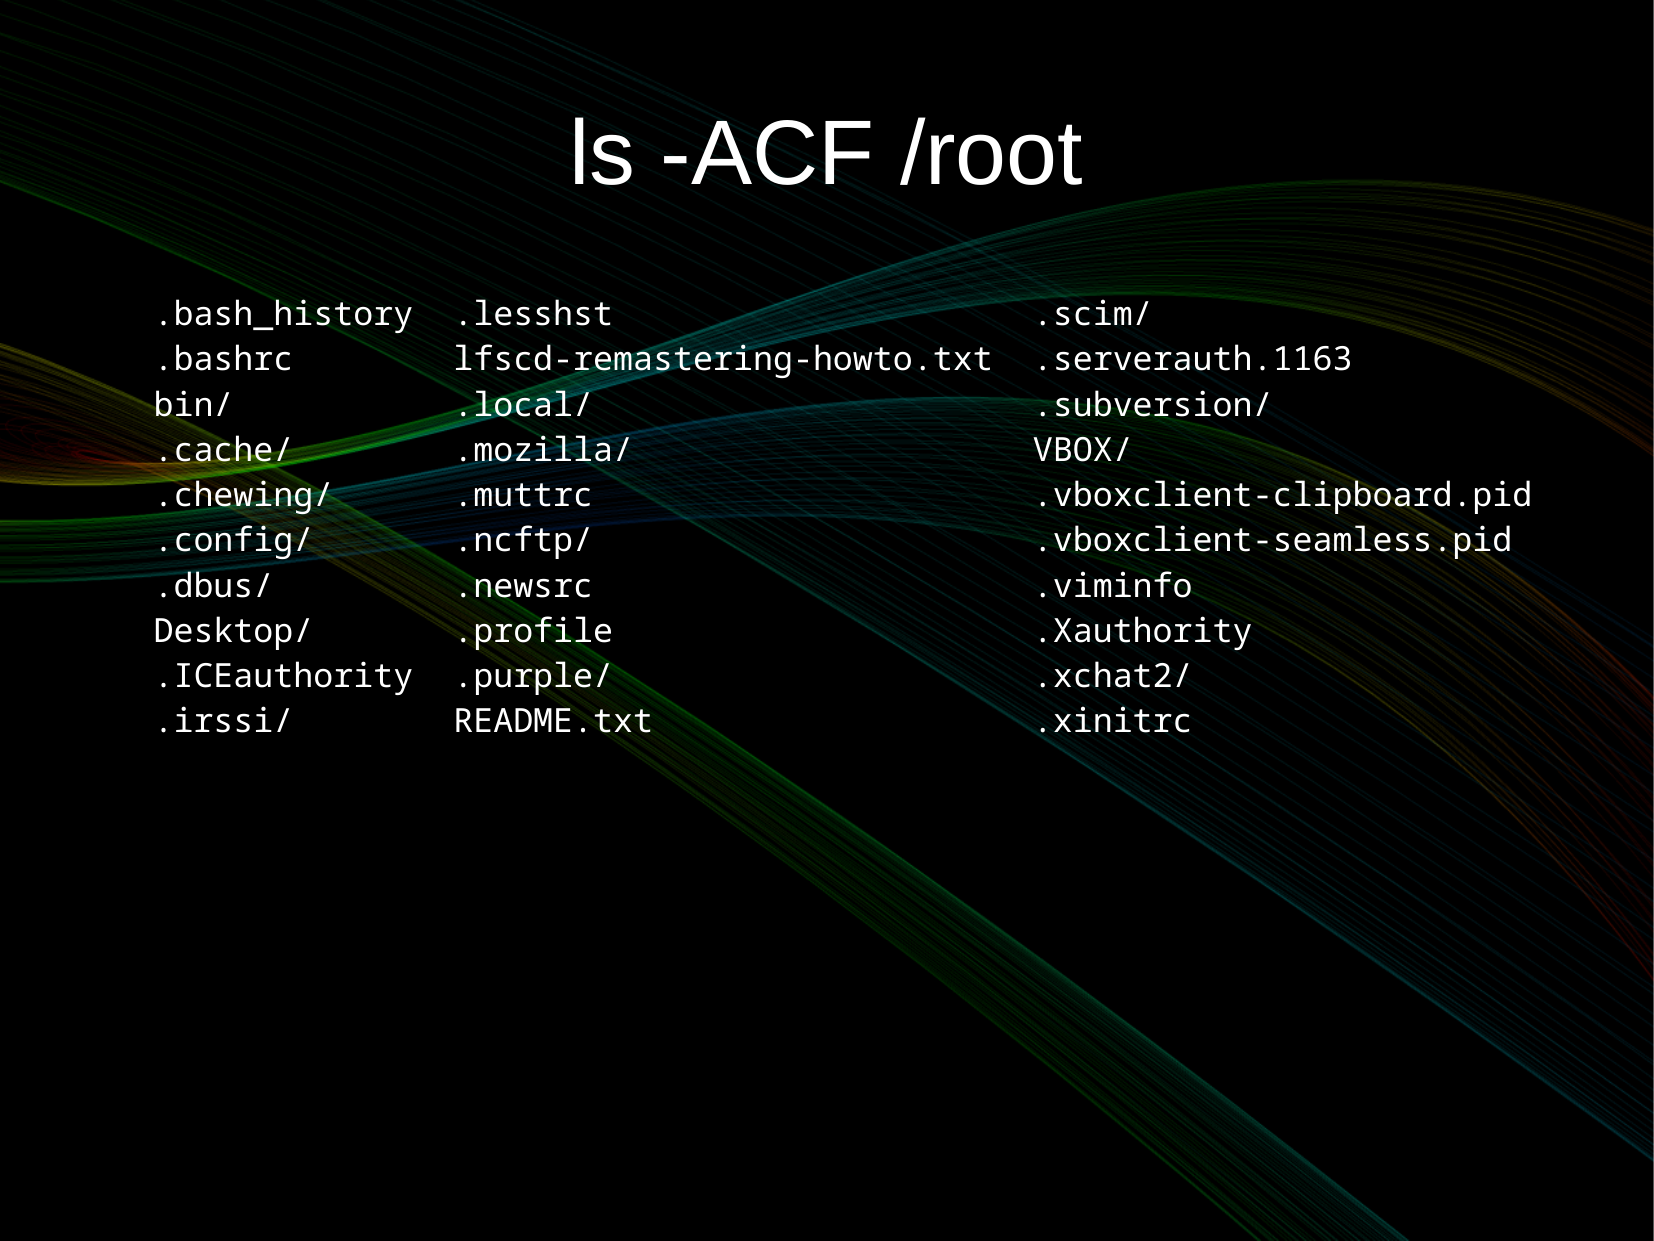

# ls -ACF /root
.bash_history .lesshst .scim/
.bashrc lfscd-remastering-howto.txt .serverauth.1163
bin/ .local/ .subversion/
.cache/ .mozilla/ VBOX/
.chewing/ .muttrc .vboxclient-clipboard.pid
.config/ .ncftp/ .vboxclient-seamless.pid
.dbus/ .newsrc .viminfo
Desktop/ .profile .Xauthority
.ICEauthority .purple/ .xchat2/
.irssi/ README.txt .xinitrc